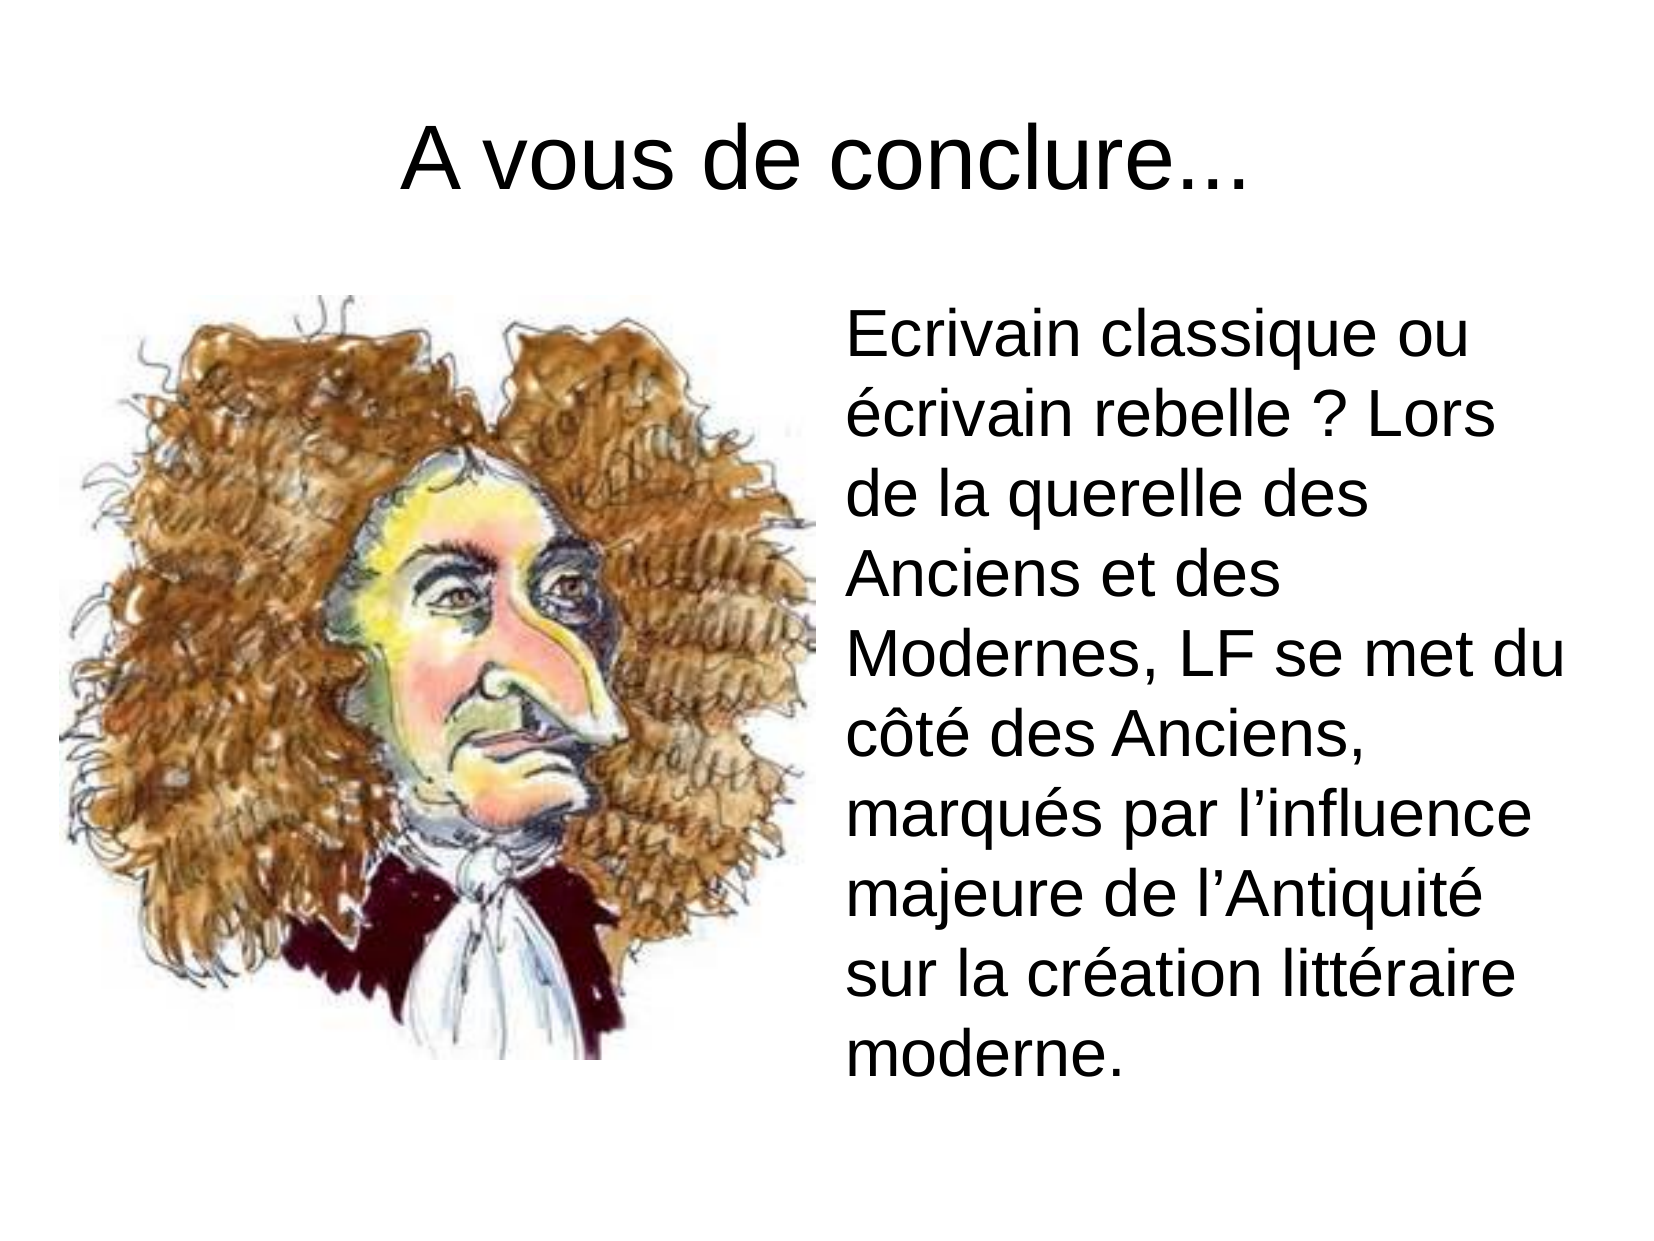

# A vous de conclure...
Ecrivain classique ou écrivain rebelle ? Lors de la querelle des Anciens et des Modernes, LF se met du côté des Anciens, marqués par l’influence majeure de l’Antiquité sur la création littéraire moderne.